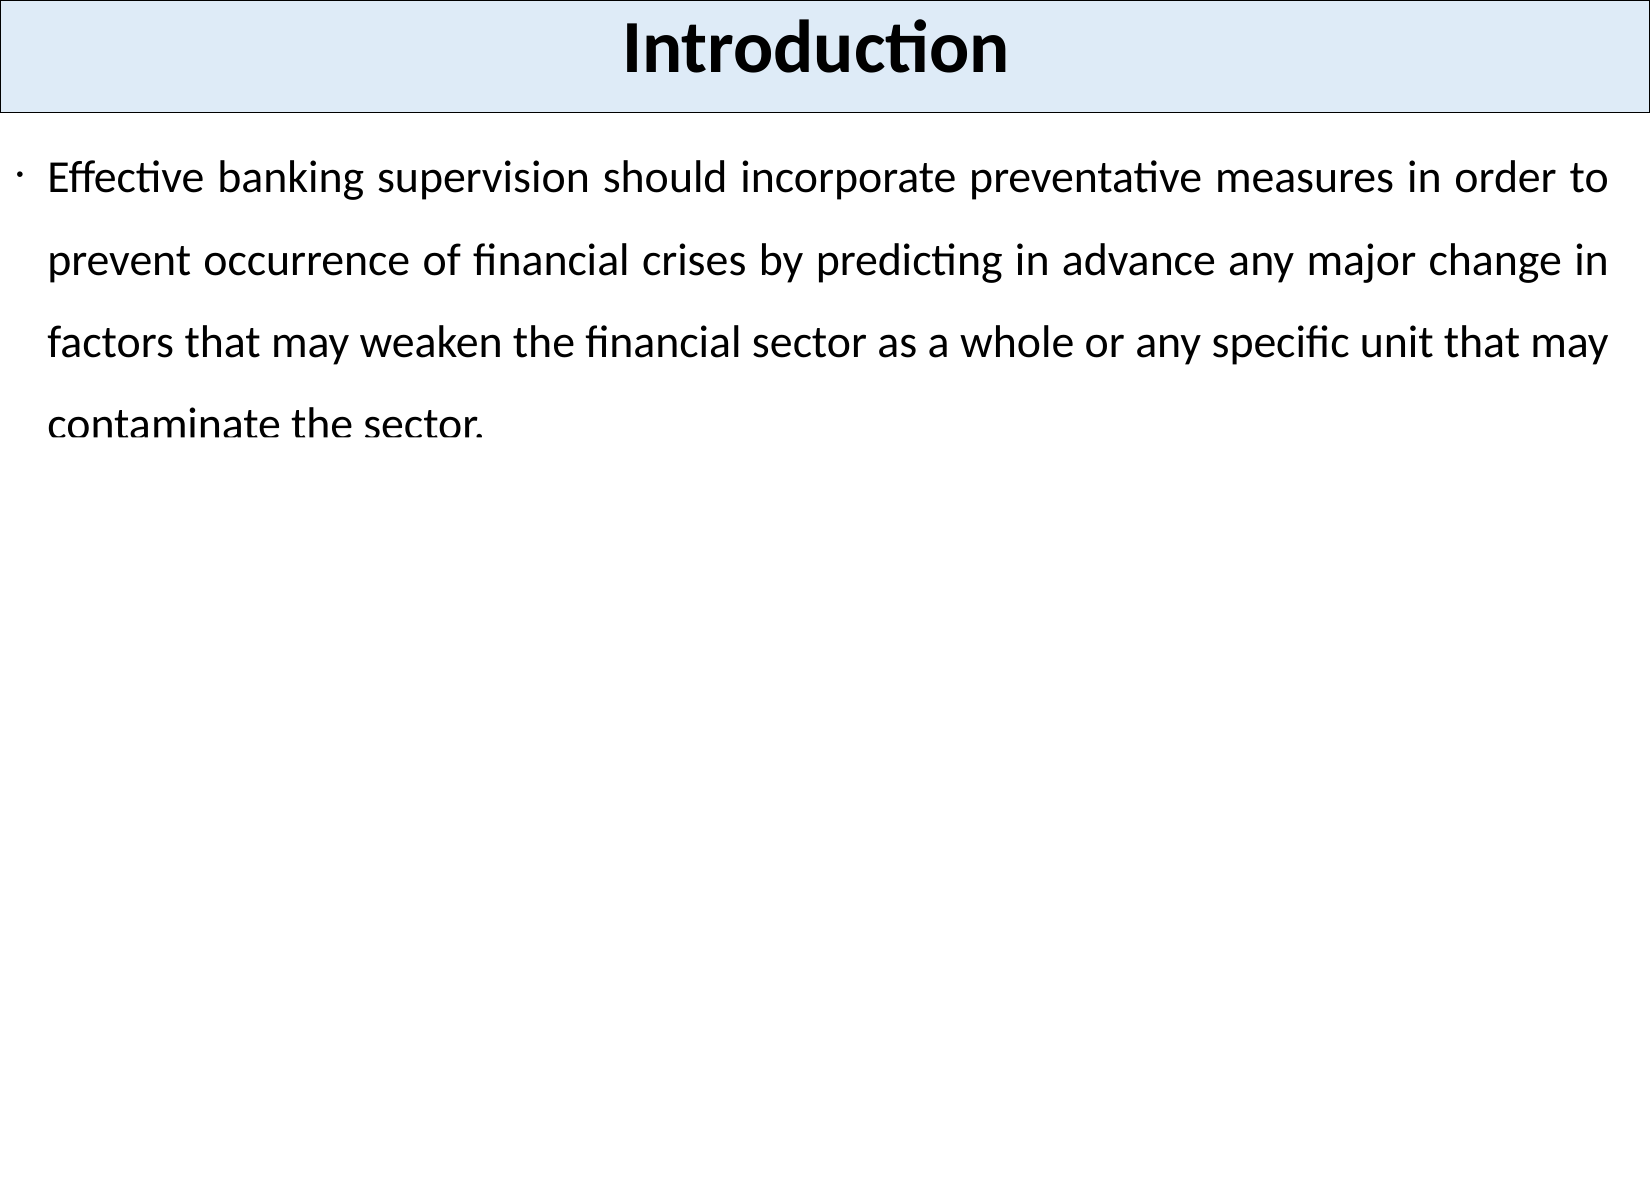

# Introduction
Effective banking supervision should incorporate preventative measures in order to prevent occurrence of financial crises by predicting in advance any major change in factors that may weaken the financial sector as a whole or any specific unit that may contaminate the sector.
“Predicting the timing of a crisis has widely been considered a fool’s errand, and crisis models have a dubious record in this regard. However, there is value to be gained in identifying the key vulnerabilities that are likely to come into play in the event of crisis.
The primary purpose of EWS is to identify underlying vulnerabilities and imminent tail risks that predispose a system to a crisis, so that corrective policies can be implemented and contingency plans put in place ahead of time.” [The IMF-FSB Early Warning Exercise: Design and Methodological Toolkit, 2010]